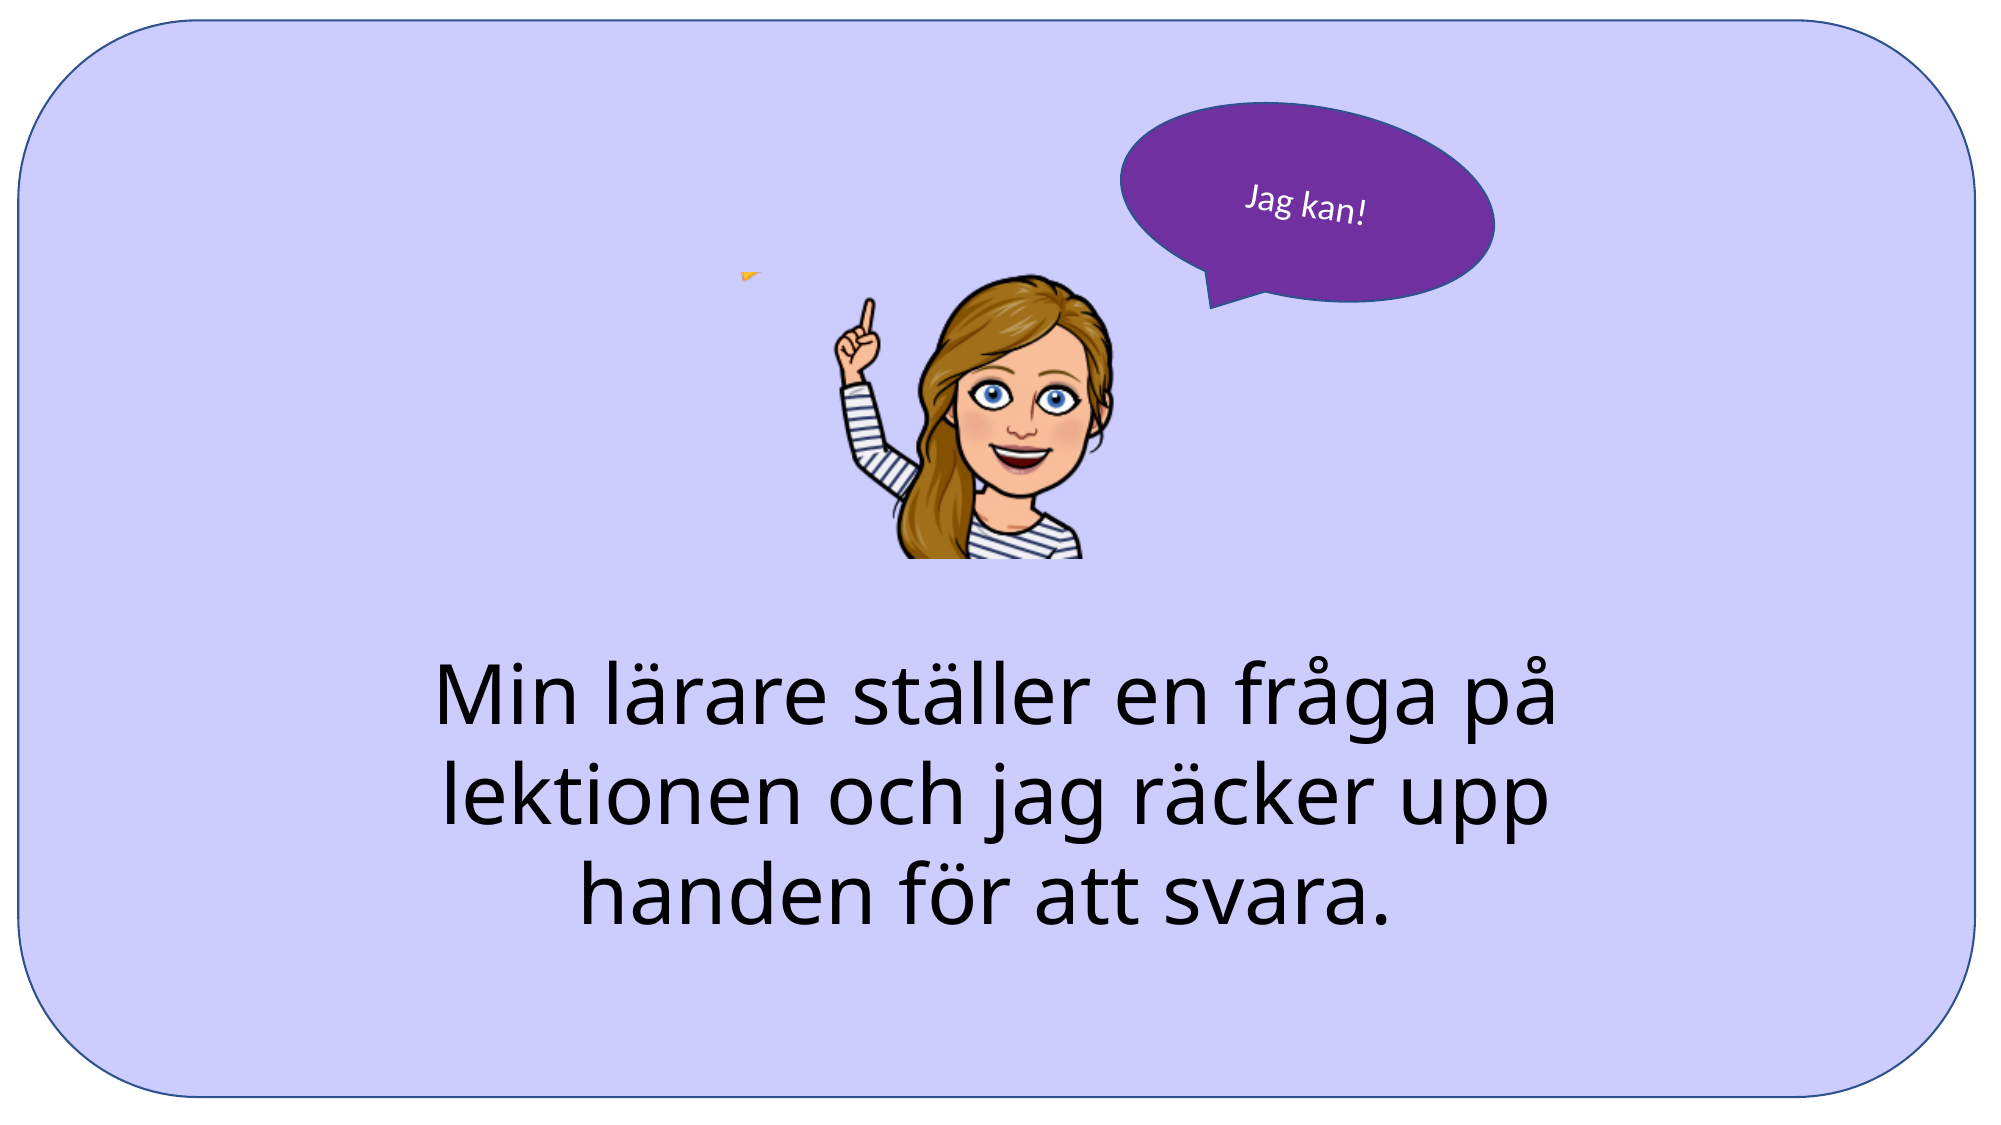

Jag kan!
Min lärare ställer en fråga på lektionen och jag räcker upp handen för att svara.